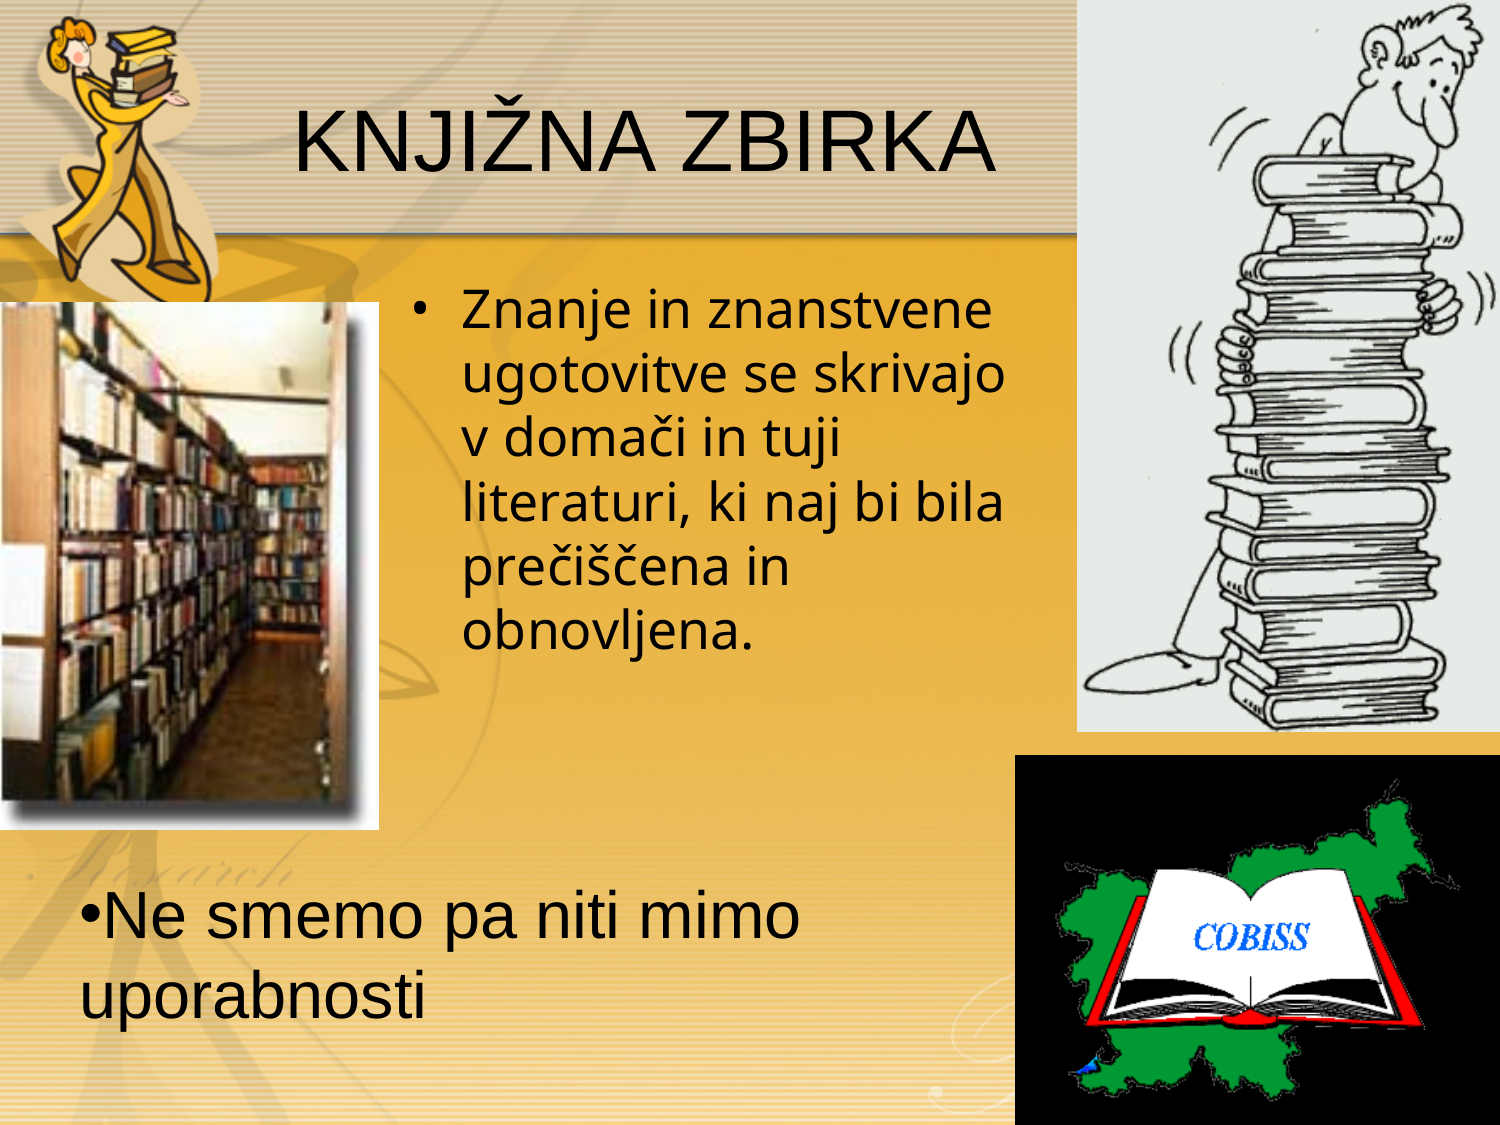

# KNJIŽNA ZBIRKA
Znanje in znanstvene ugotovitve se skrivajo v domači in tuji literaturi, ki naj bi bila prečiščena in obnovljena.
Ne smemo pa niti mimo uporabnosti